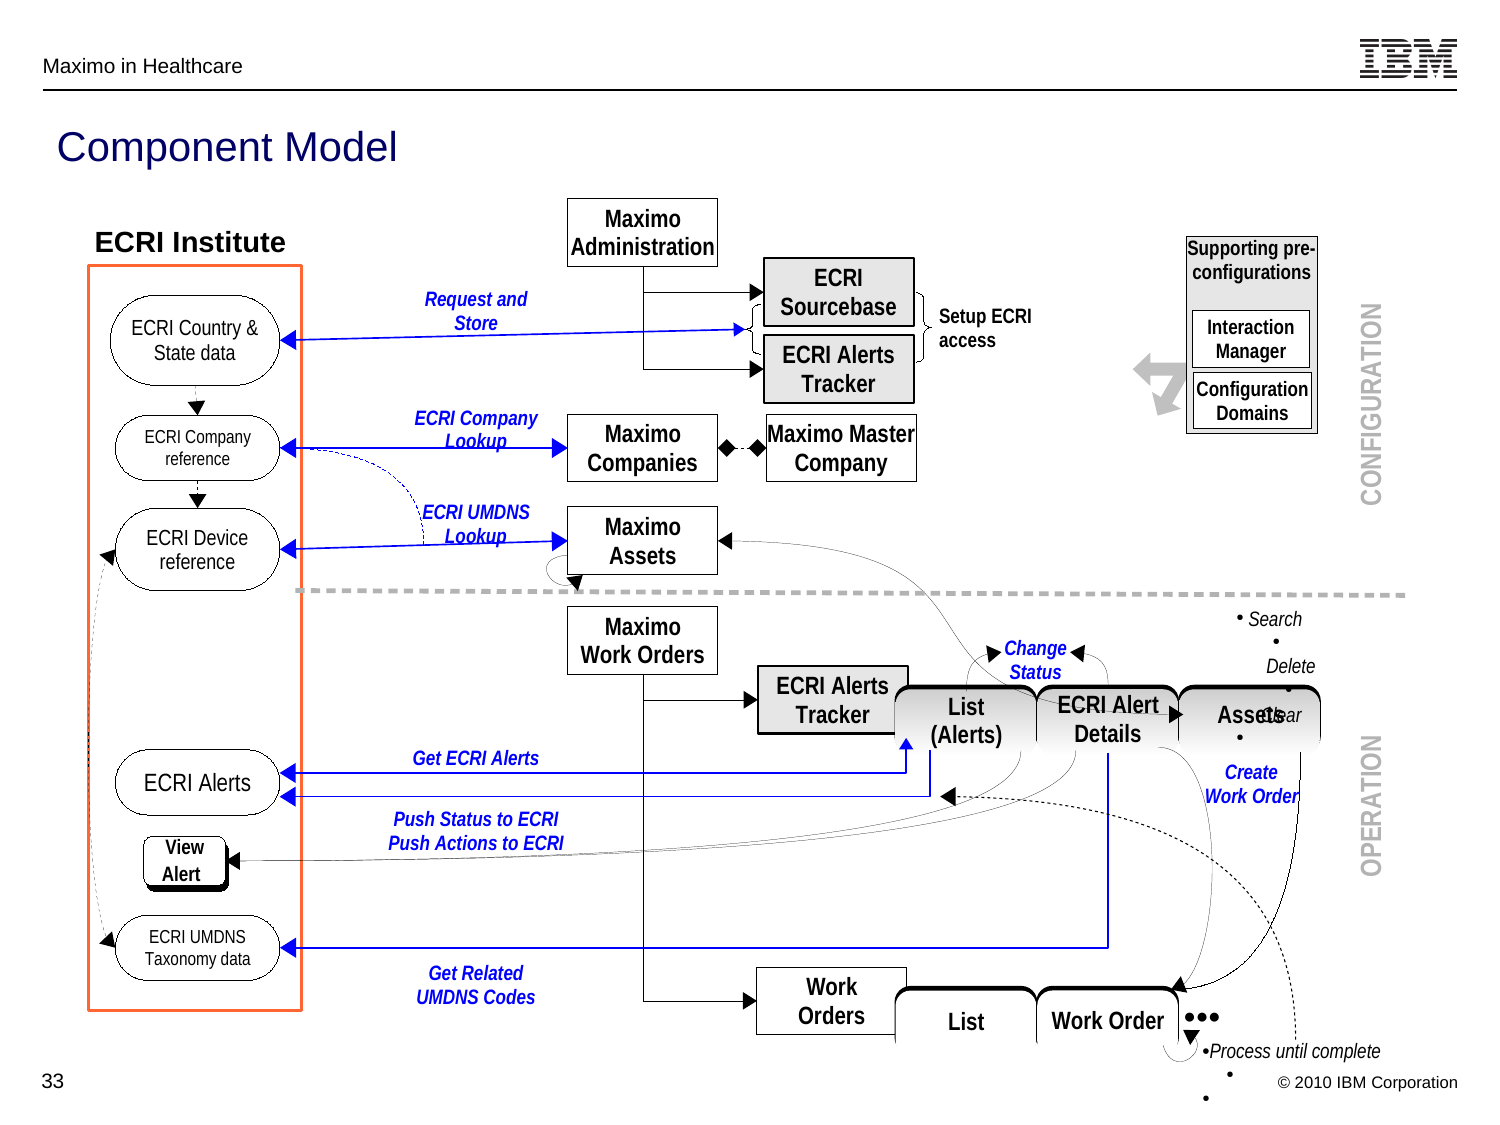

# Component Model
Maximo Administration
ECRI Institute
Supporting pre-configurations
Interaction Manager
Configuration Domains
ECRI Sourcebase
Request and
Store
Setup ECRI access
ECRI Country & State data
ECRI Alerts Tracker
CONFIGURATION
ECRI Company
Lookup
Maximo Companies
Maximo Master Company
ECRI Company reference
ECRI UMDNS
Lookup
Maximo
Assets
ECRI Device reference
 Search
 Delete
 Clear
Maximo
Work Orders
Change
Status
ECRI Alerts Tracker
ECRI Alert Details
Assets
List
(Alerts)
Get ECRI Alerts
ECRI Alerts
Create
Work Order
OPERATION
Push Status to ECRI
Push Actions to ECRI
View
Alert
ECRI UMDNS Taxonomy data
Get Related
UMDNS Codes
Work
Orders
Work Order
●●●
List
Process until complete